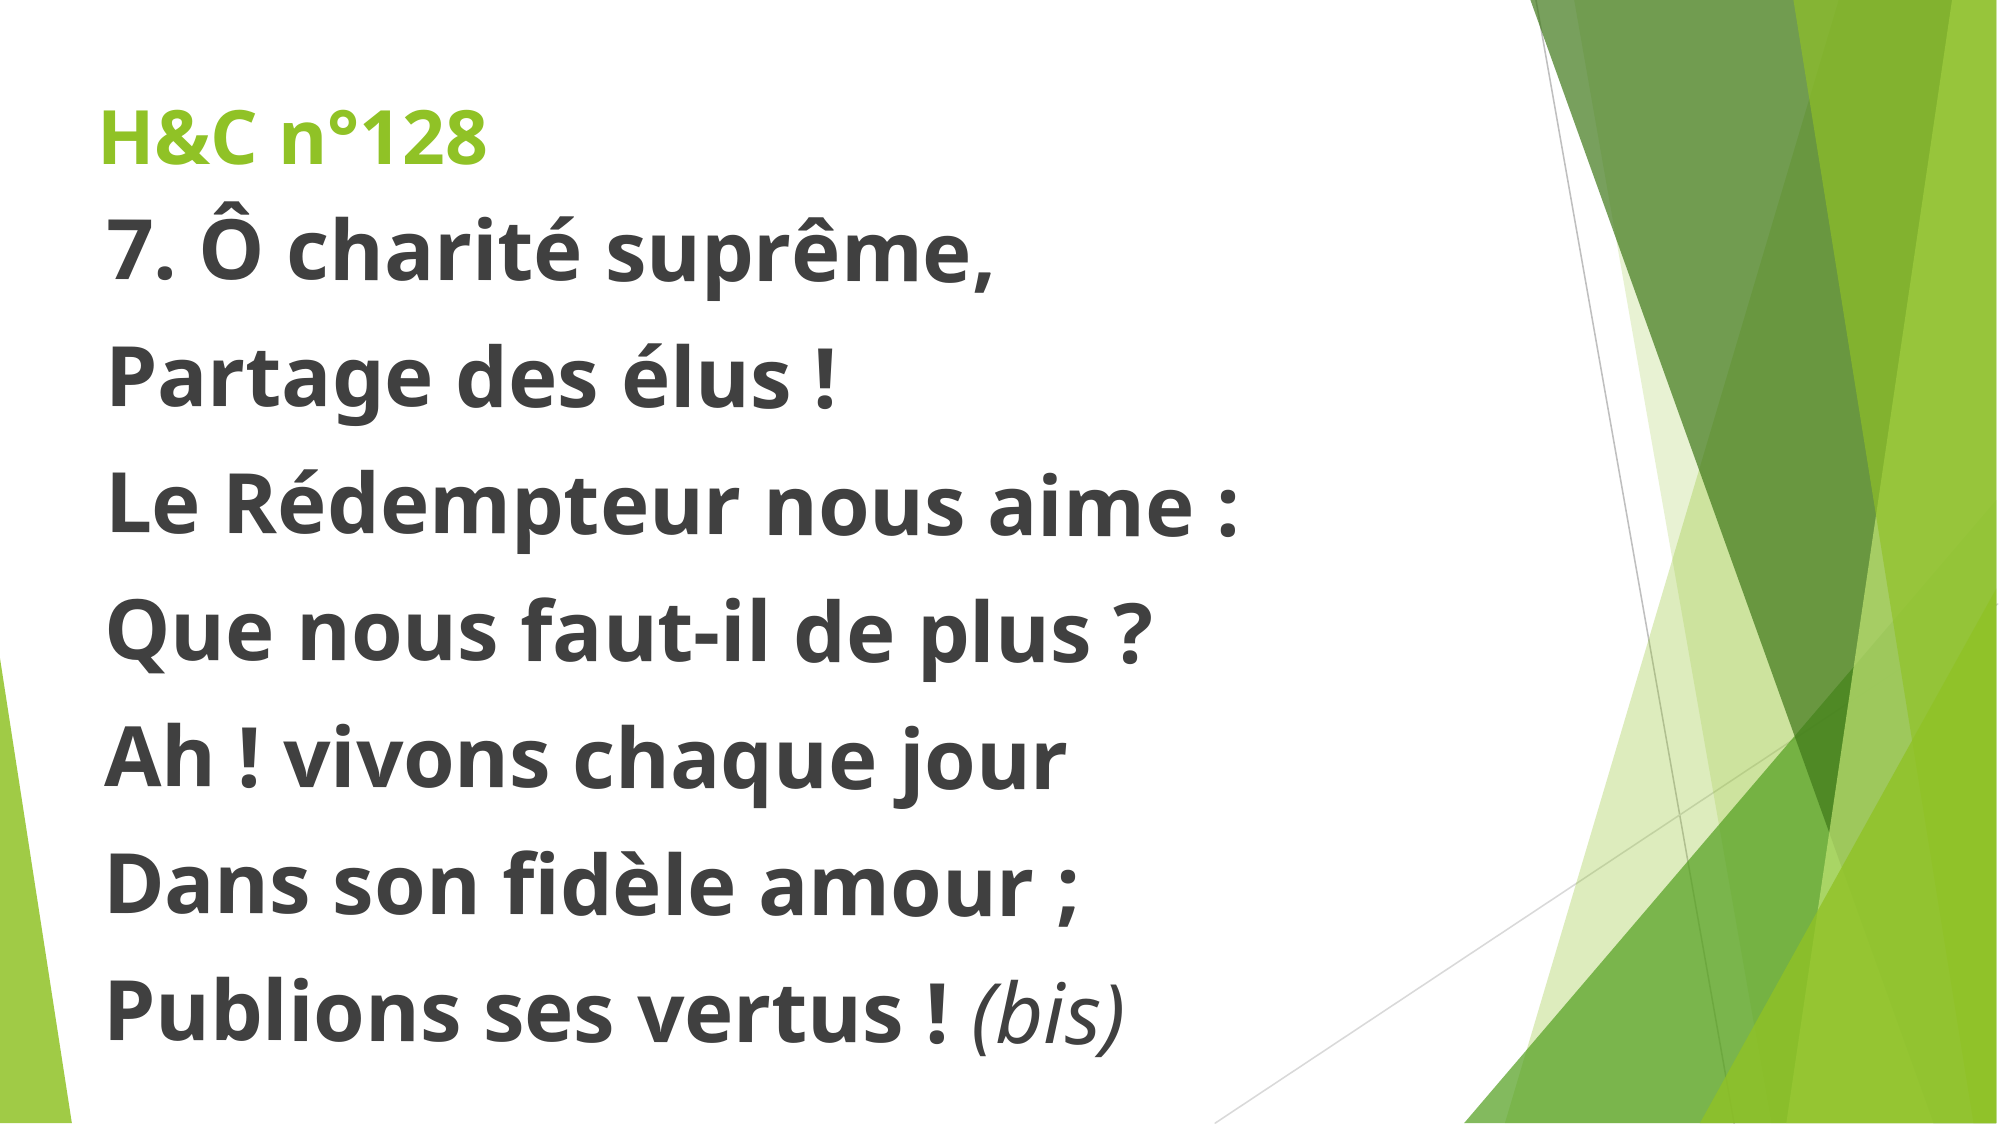

H&C n°128
7. Ô charité suprême,
Partage des élus !
Le Rédempteur nous aime :
Que nous faut-il de plus ?
Ah ! vivons chaque jour
Dans son fidèle amour ;
Publions ses vertus ! (bis)